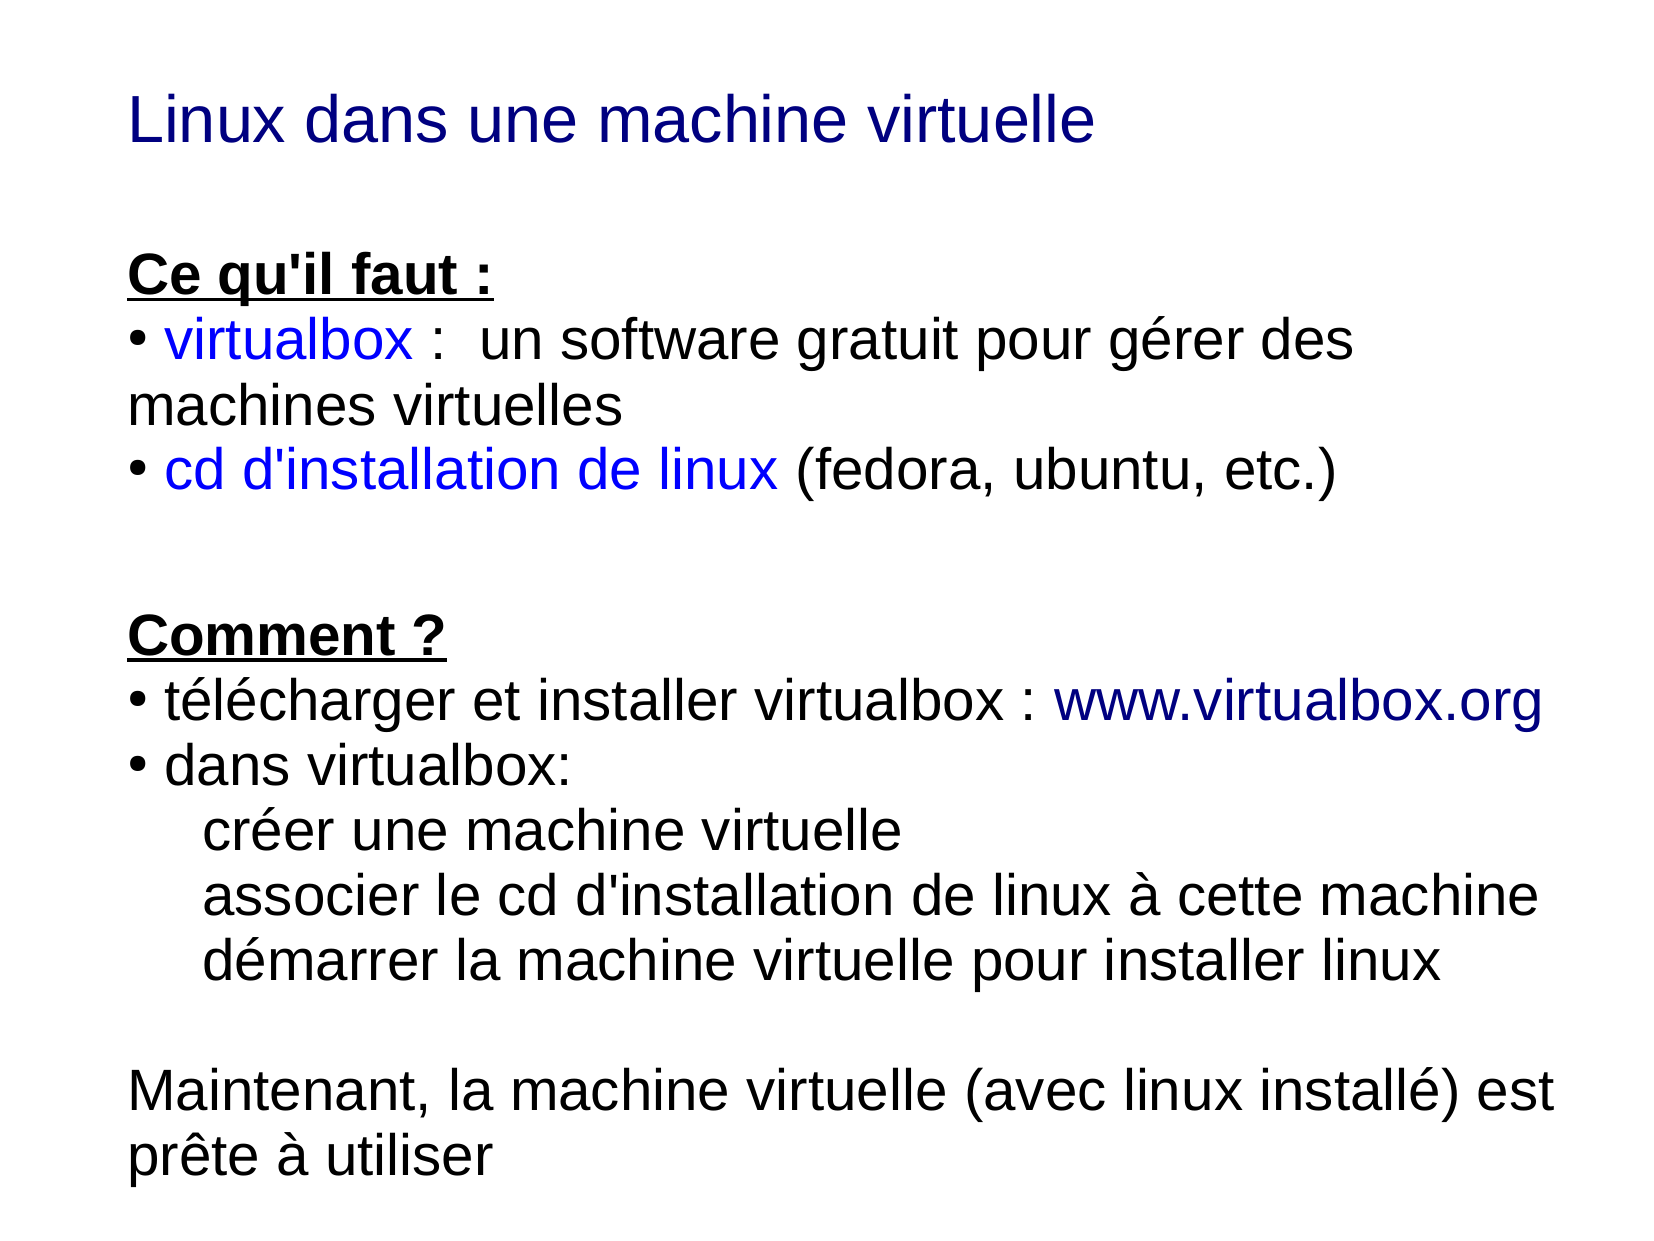

Linux dans une machine virtuelle
Ce qu'il faut :
 virtualbox : un software gratuit pour gérer des machines virtuelles
 cd d'installation de linux (fedora, ubuntu, etc.)
Comment ?
 télécharger et installer virtualbox : www.virtualbox.org
 dans virtualbox:
	créer une machine virtuelle
	associer le cd d'installation de linux à cette machine
	démarrer la machine virtuelle pour installer linux
Maintenant, la machine virtuelle (avec linux installé) est prête à utiliser